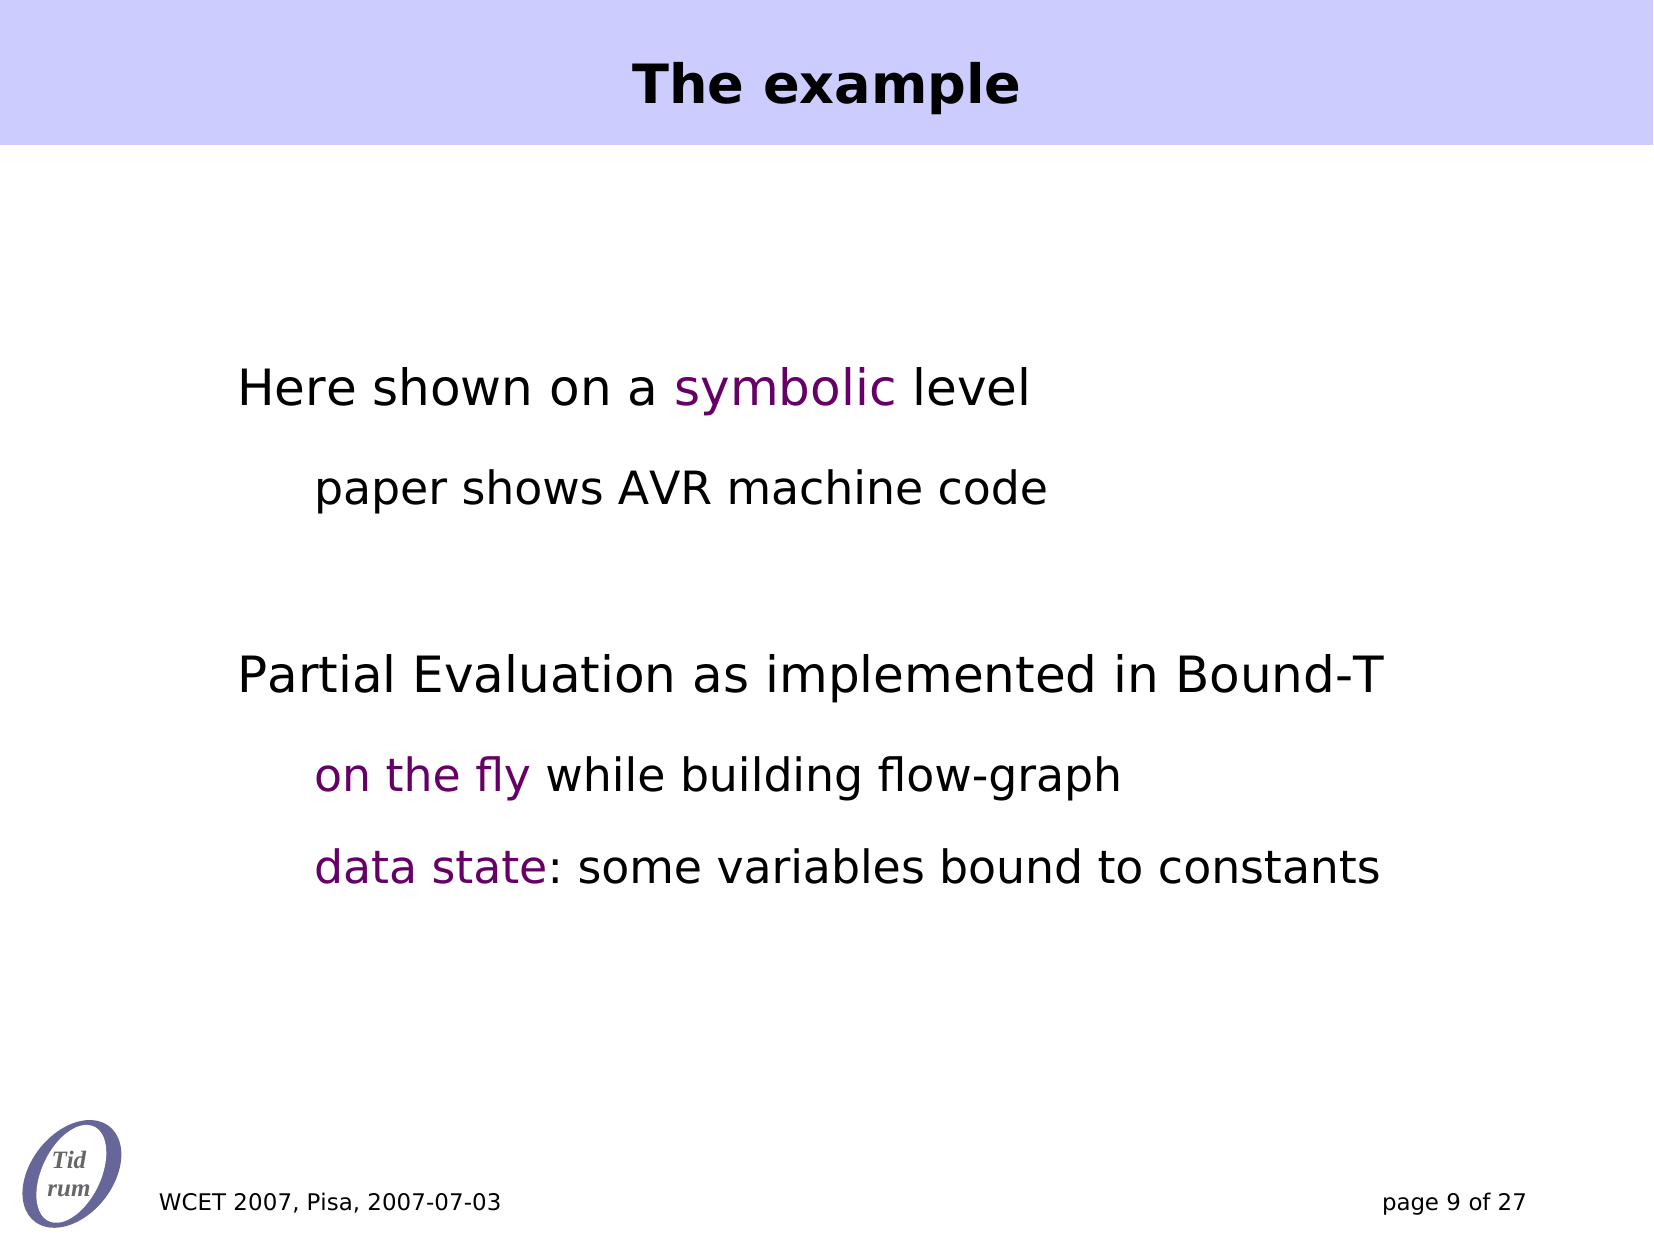

# The example
Here shown on a symbolic level
paper shows AVR machine code
Partial Evaluation as implemented in Bound-T
on the fly while building flow-graph
data state: some variables bound to constants